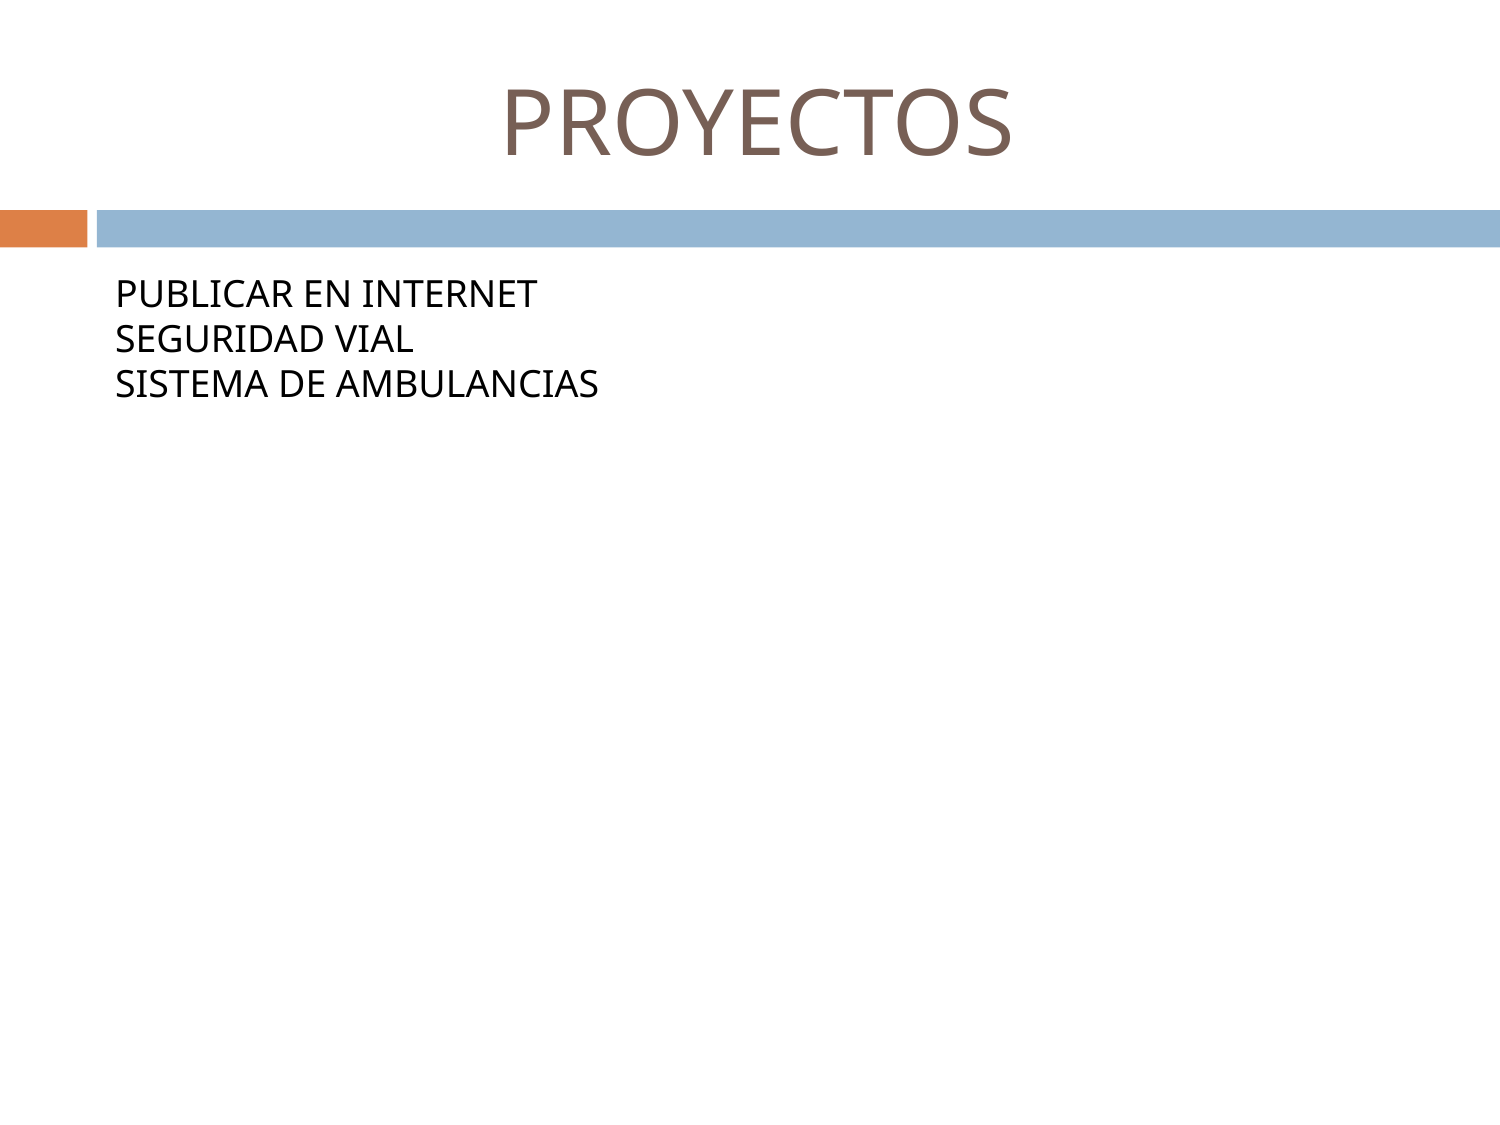

# PROYECTOS
PUBLICAR EN INTERNET
SEGURIDAD VIAL
SISTEMA DE AMBULANCIAS